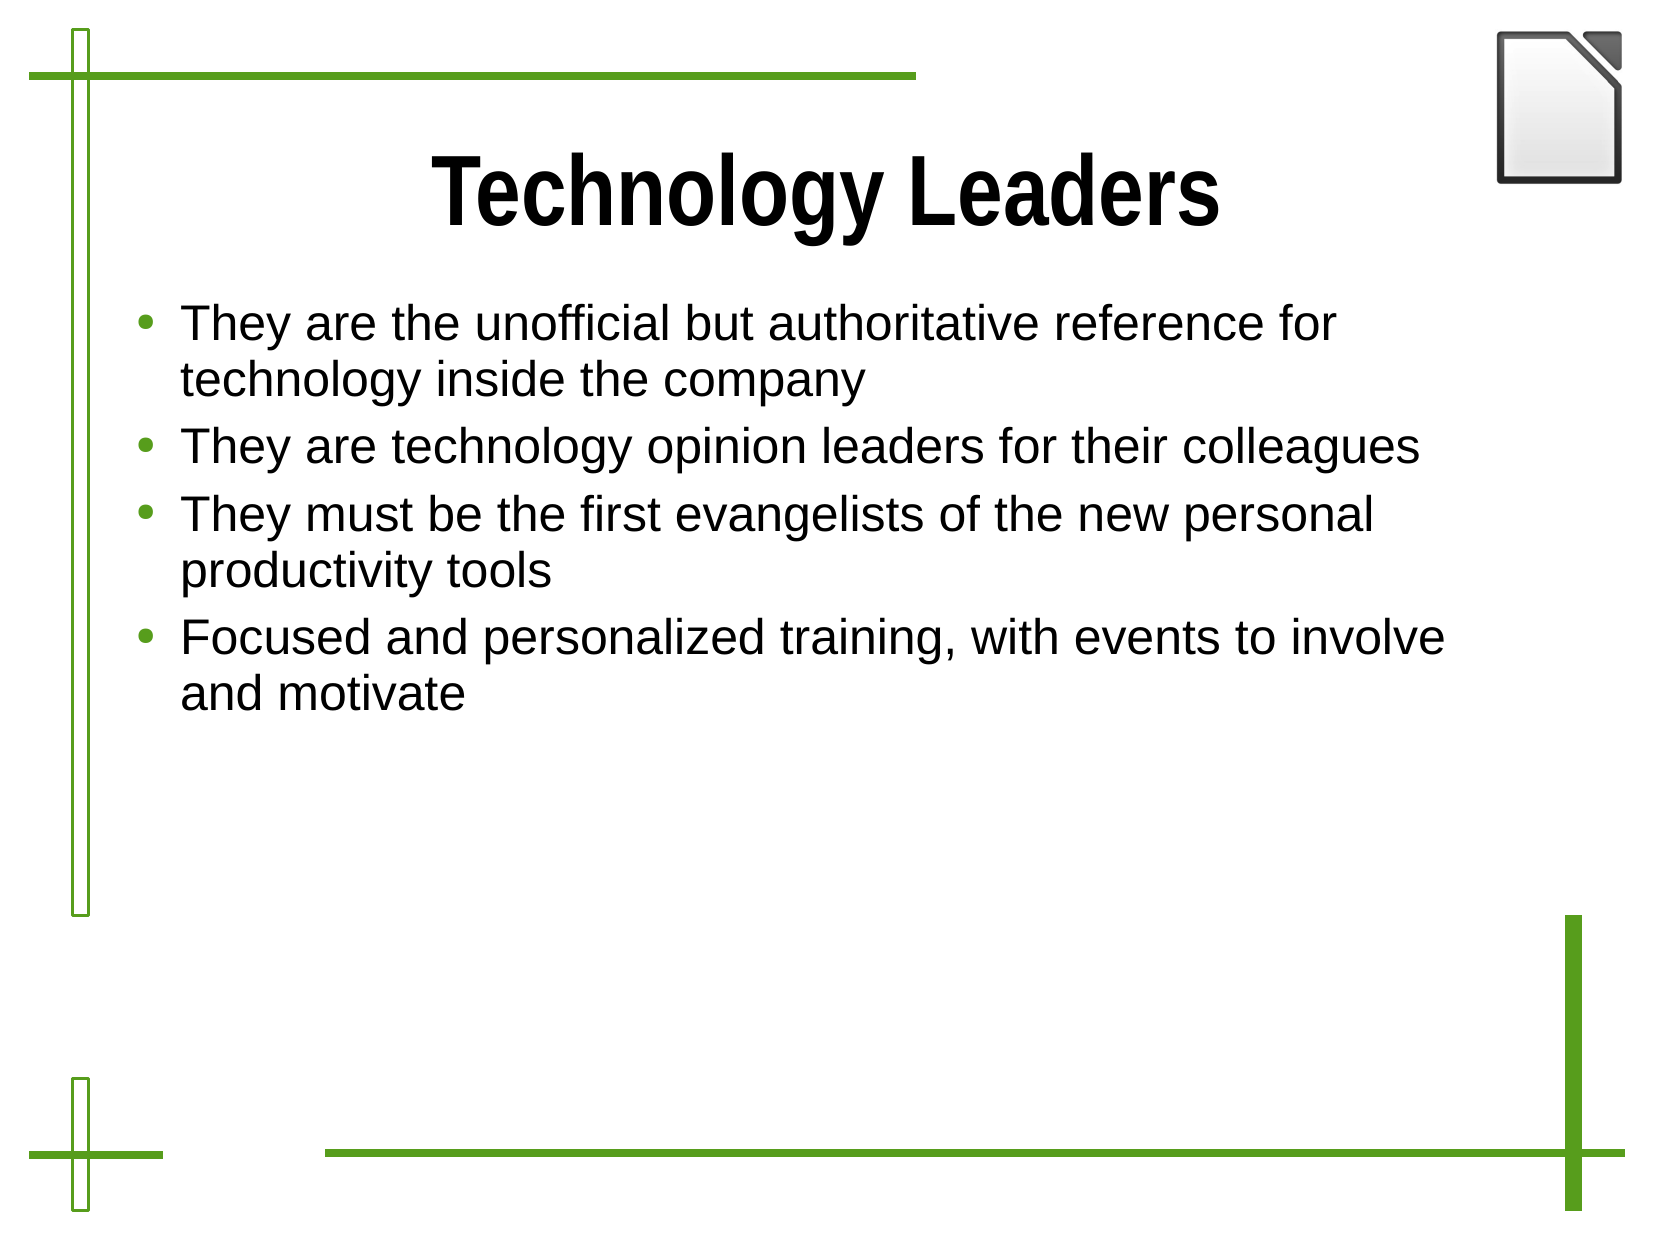

# Technology Leaders
They are the unofficial but authoritative reference for technology inside the company
They are technology opinion leaders for their colleagues
They must be the first evangelists of the new personal productivity tools
Focused and personalized training, with events to involve and motivate